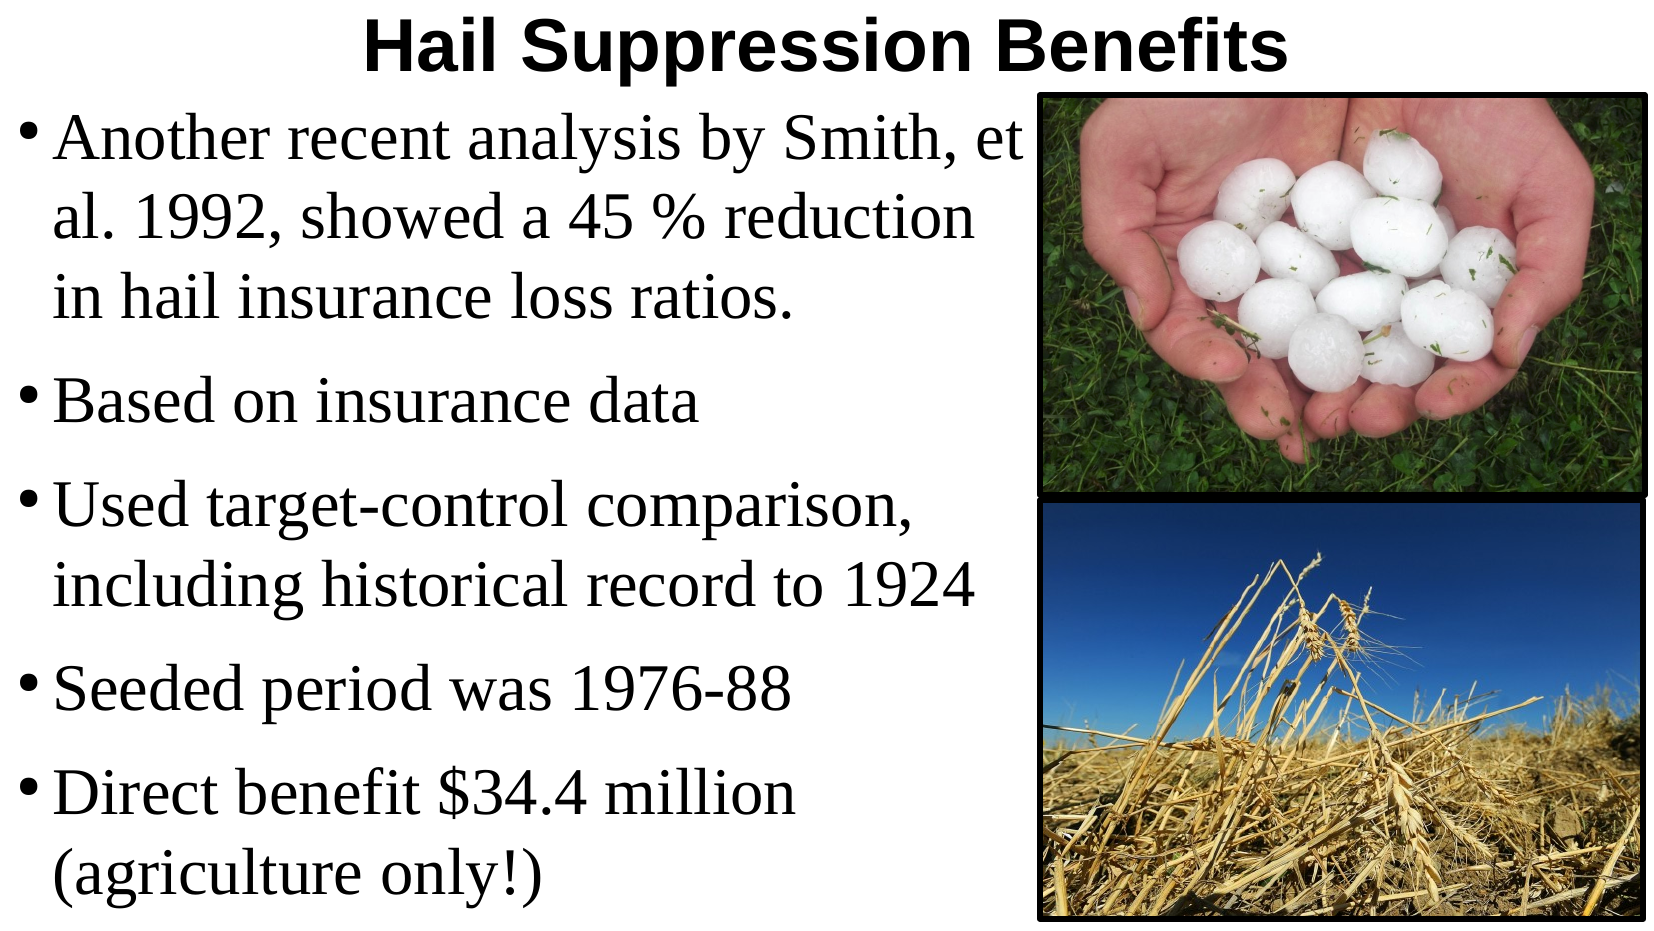

# Hail Suppression Benefits
Another recent analysis by Smith, et al. 1992, showed a 45 % reduction in hail insurance loss ratios.
Based on insurance data
Used target-control comparison, including historical record to 1924
Seeded period was 1976-88
Direct benefit $34.4 million (agriculture only!)